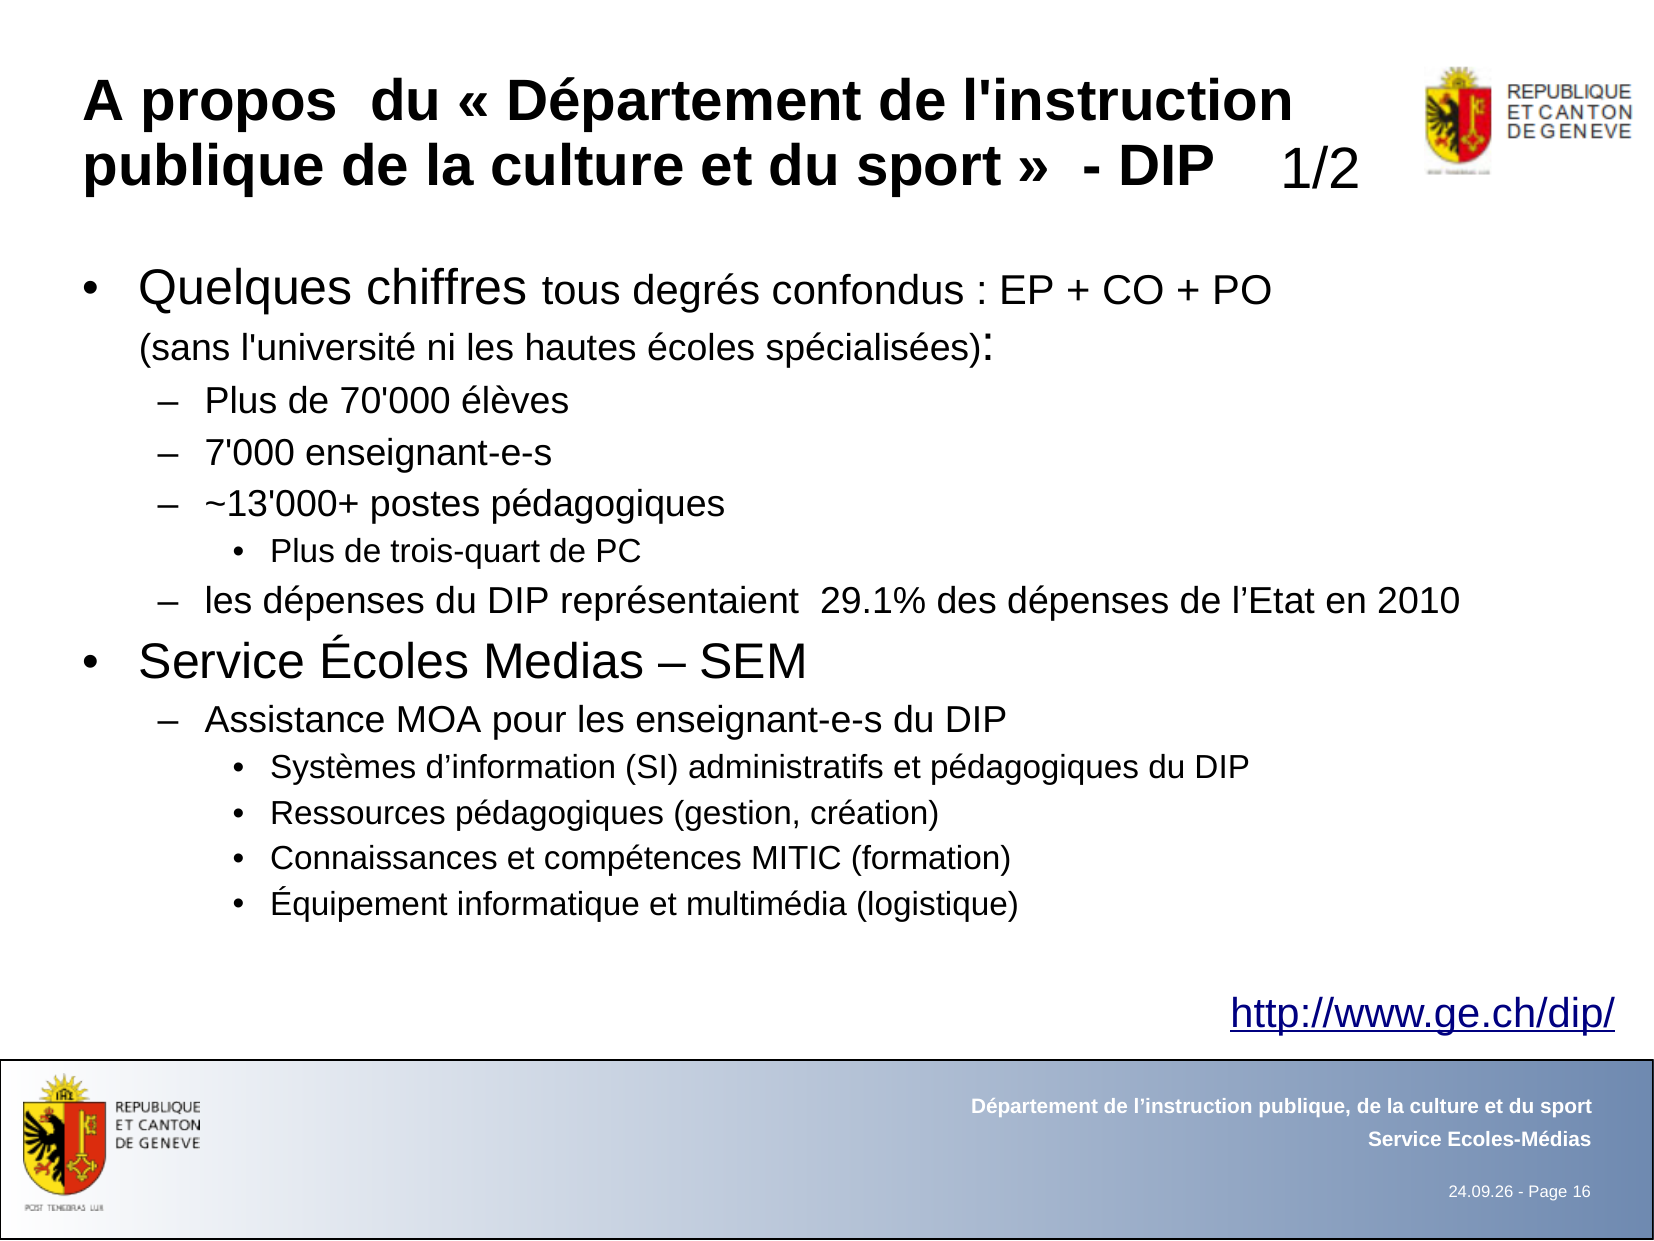

# A propos du « Département de l'instruction publique de la culture et du sport » - DIP
 1/2
Quelques chiffres tous degrés confondus : EP + CO + PO
(sans l'université ni les hautes écoles spécialisées):
Plus de 70'000 élèves
7'000 enseignant-e-s
~13'000+ postes pédagogiques
Plus de trois-quart de PC
les dépenses du DIP représentaient 29.1% des dépenses de l’Etat en 2010
Service Écoles Medias – SEM
Assistance MOA pour les enseignant-e-s du DIP
Systèmes d’information (SI) administratifs et pédagogiques du DIP
Ressources pédagogiques (gestion, création)
Connaissances et compétences MITIC (formation)
Équipement informatique et multimédia (logistique)
http://www.ge.ch/dip/
Département
Nom du service ou office